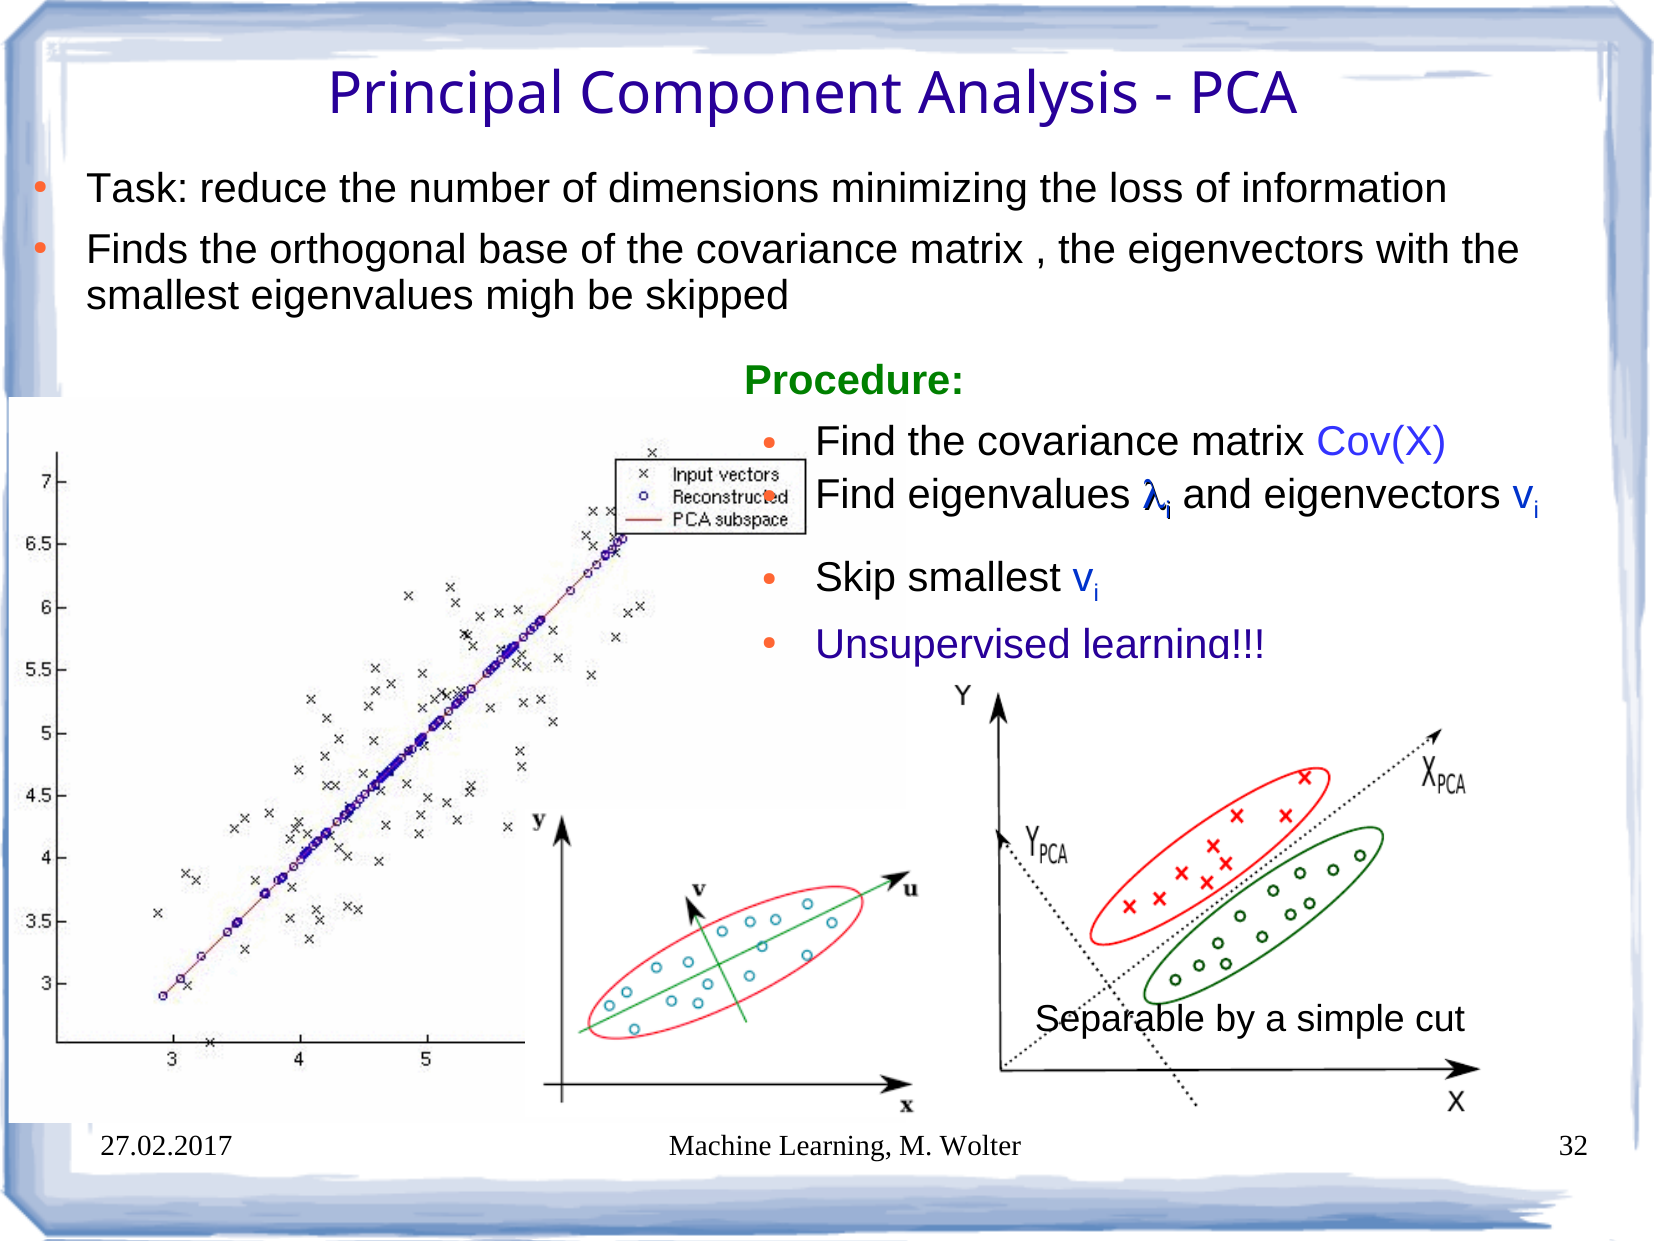

# Principal Component Analysis - PCA
Task: reduce the number of dimensions minimizing the loss of information
Finds the orthogonal base of the covariance matrix , the eigenvectors with the smallest eigenvalues migh be skipped
Procedure:
Find the covariance matrix Cov(X)
Find eigenvalues i and eigenvectors vi
Skip smallest vi
Unsupervised learning!!!
Separable by a simple cut
27.02.2017
Machine Learning, M. Wolter
32